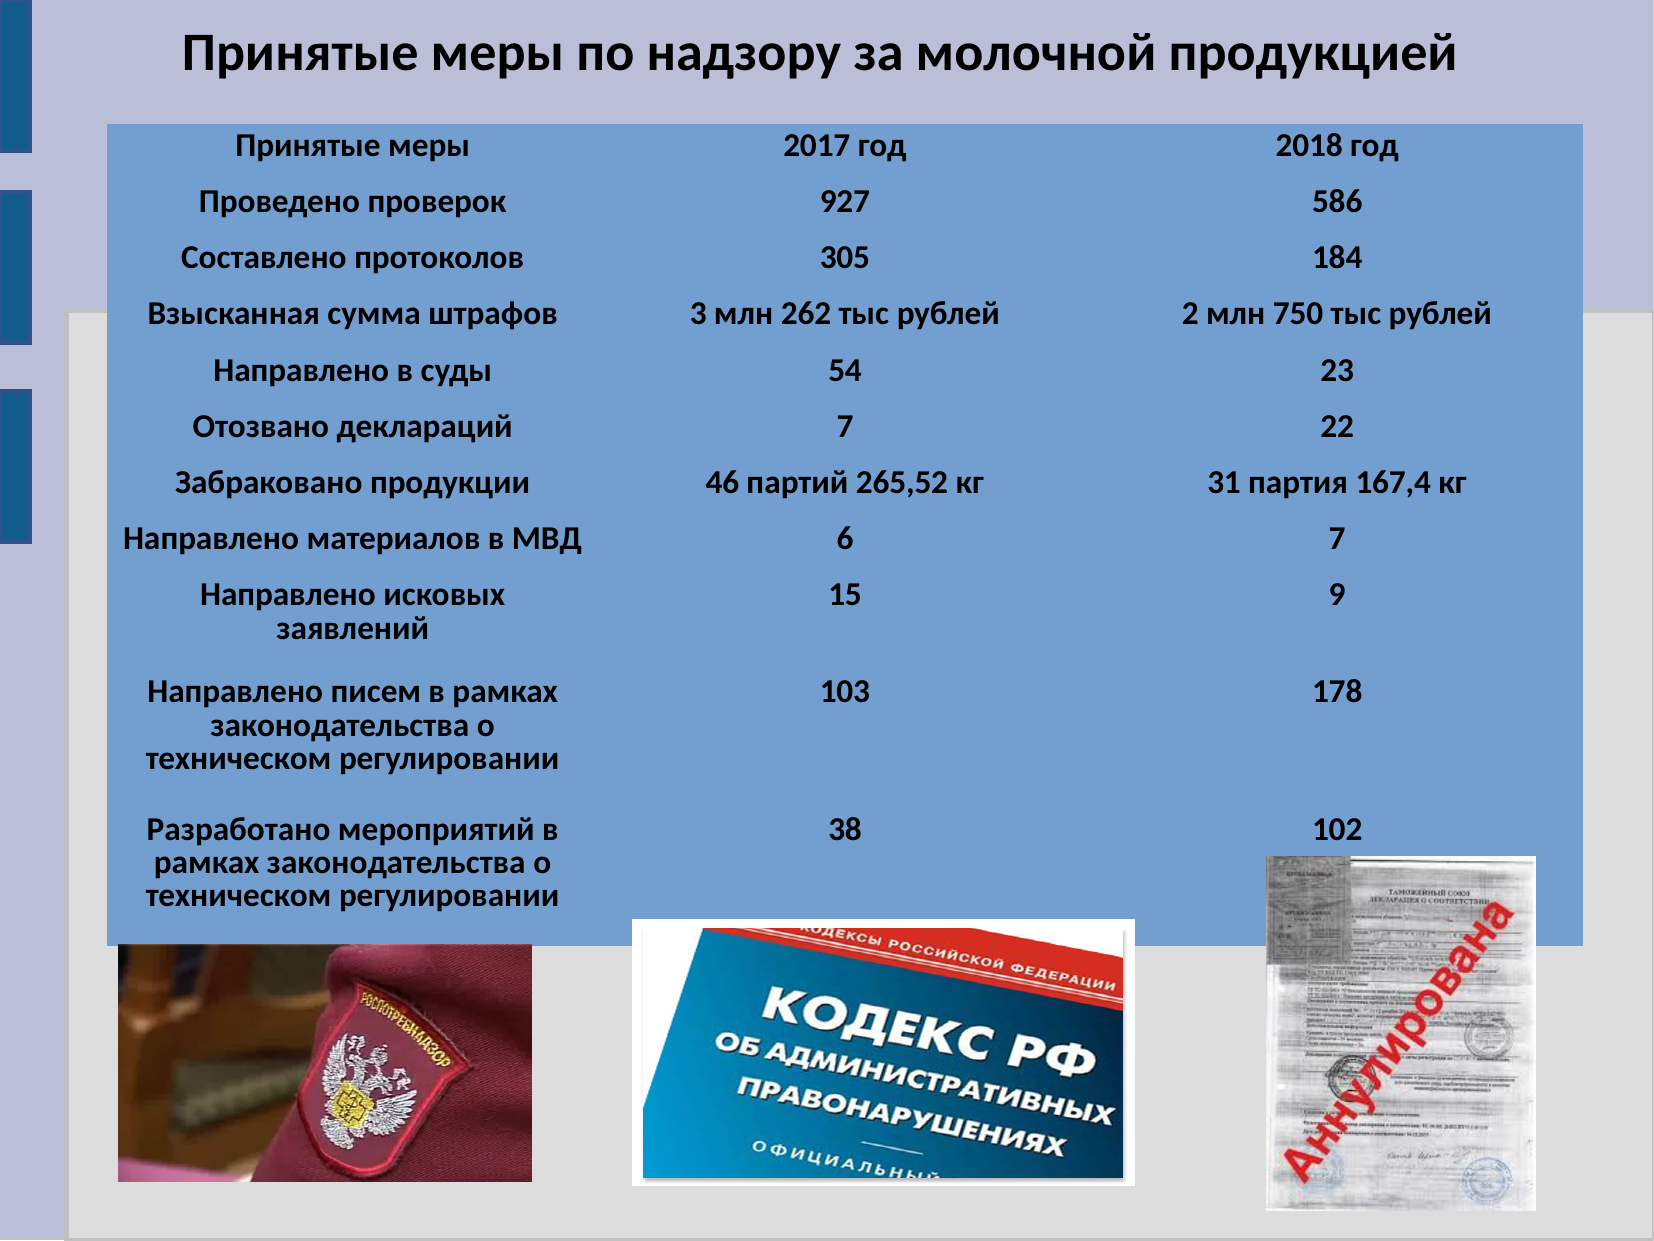

# Принятые меры по надзору за молочной продукцией
| Принятые меры | 2017 год | 2018 год |
| --- | --- | --- |
| Проведено проверок | 927 | 586 |
| Составлено протоколов | 305 | 184 |
| Взысканная сумма штрафов | 3 млн 262 тыс рублей | 2 млн 750 тыс рублей |
| Направлено в суды | 54 | 23 |
| Отозвано деклараций | 7 | 22 |
| Забраковано продукции | 46 партий 265,52 кг | 31 партия 167,4 кг |
| Направлено материалов в МВД | 6 | 7 |
| Направлено исковых заявлений | 15 | 9 |
| Направлено писем в рамках законодательства о техническом регулировании | 103 | 178 |
| Разработано мероприятий в рамках законодательства о техническом регулировании | 38 | 102 |